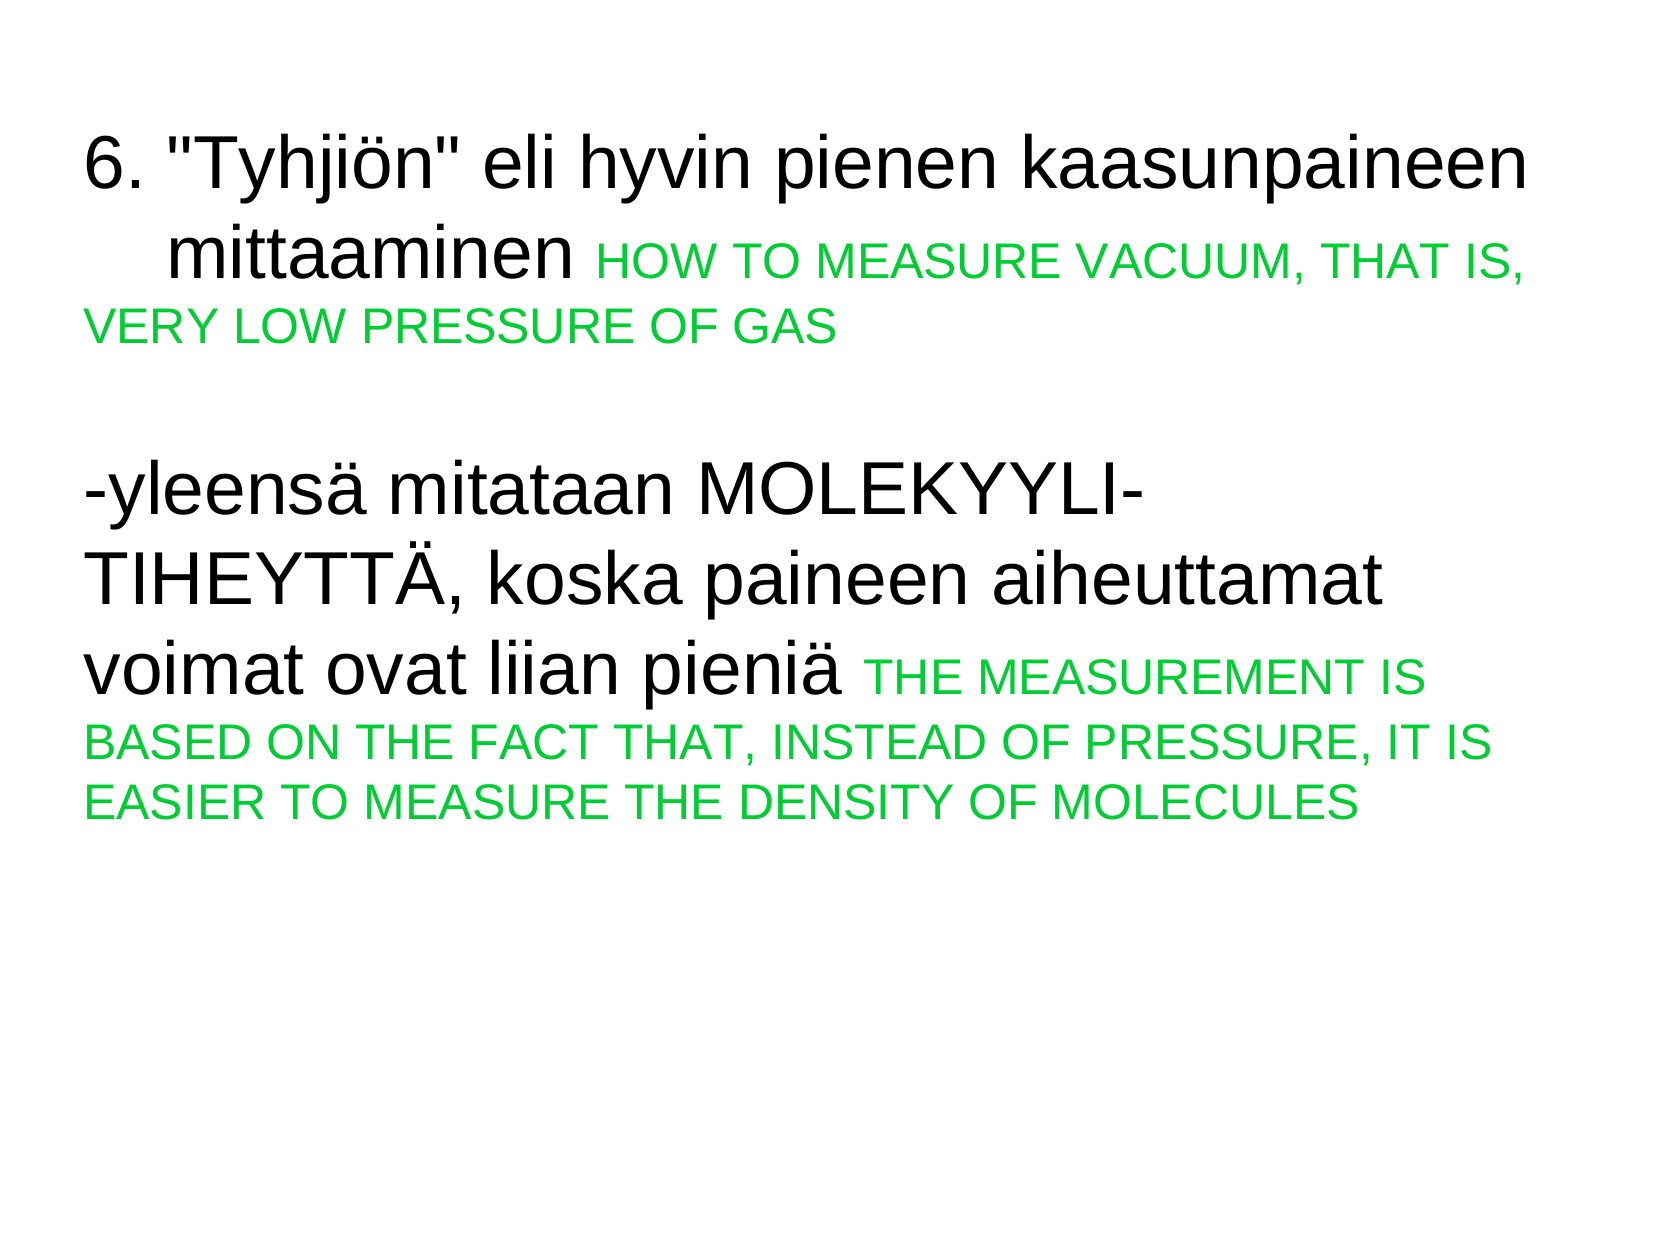

6. "Tyhjiön" eli hyvin pienen kaasunpaineen
 mittaaminen HOW TO MEASURE VACUUM, THAT IS, VERY LOW PRESSURE OF GAS
-yleensä mitataan MOLEKYYLI- TIHEYTTÄ, koska paineen aiheuttamat voimat ovat liian pieniä THE MEASUREMENT IS BASED ON THE FACT THAT, INSTEAD OF PRESSURE, IT IS EASIER TO MEASURE THE DENSITY OF MOLECULES